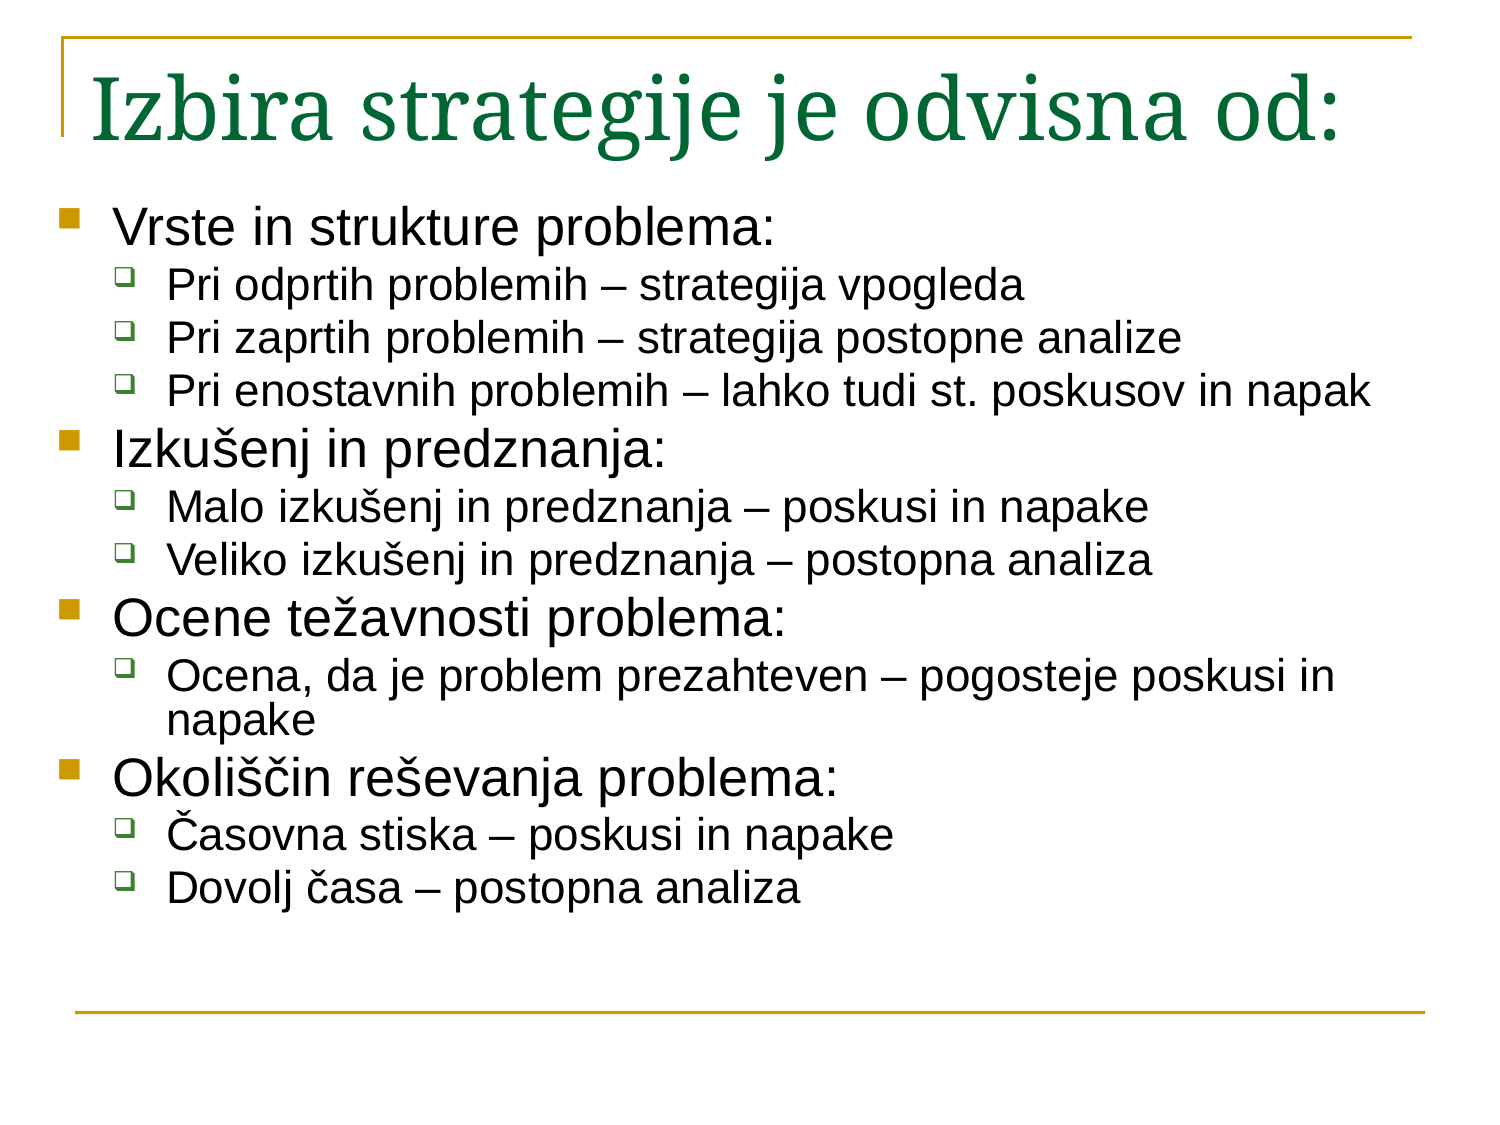

# Izbira strategije je odvisna od:
Vrste in strukture problema:
Pri odprtih problemih – strategija vpogleda
Pri zaprtih problemih – strategija postopne analize
Pri enostavnih problemih – lahko tudi st. poskusov in napak
Izkušenj in predznanja:
Malo izkušenj in predznanja – poskusi in napake
Veliko izkušenj in predznanja – postopna analiza
Ocene težavnosti problema:
Ocena, da je problem prezahteven – pogosteje poskusi in napake
Okoliščin reševanja problema:
Časovna stiska – poskusi in napake
Dovolj časa – postopna analiza